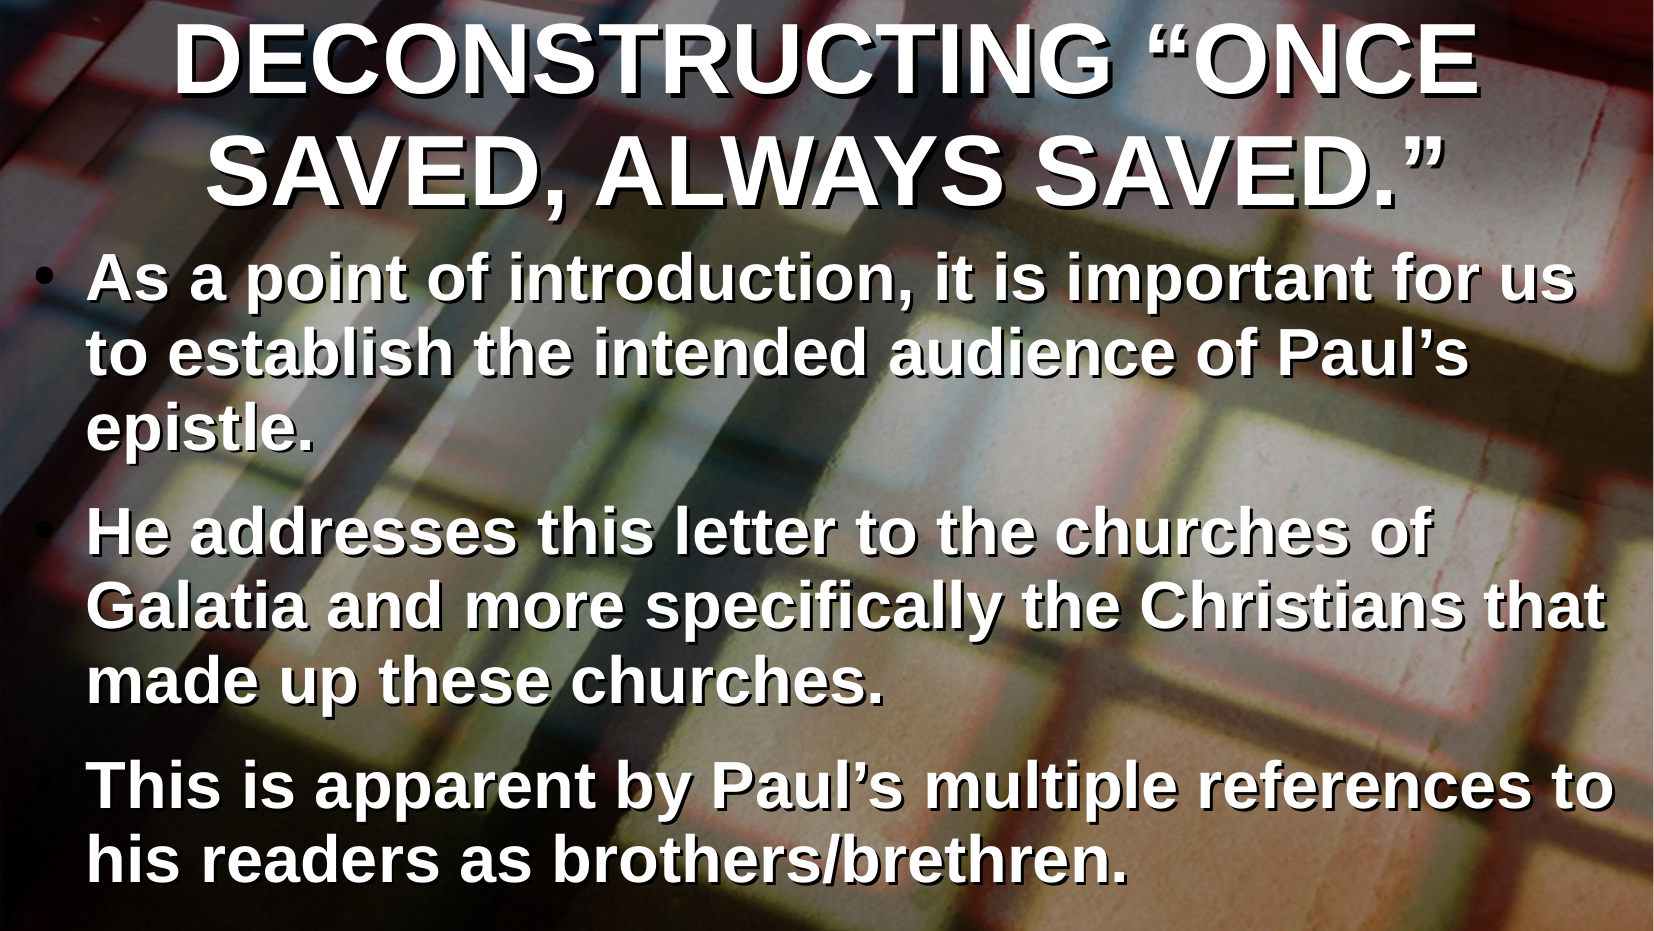

# DECONSTRUCTING “ONCE SAVED, ALWAYS SAVED.”
As a point of introduction, it is important for us to establish the intended audience of Paul’s epistle.
He addresses this letter to the churches of Galatia and more specifically the Christians that made up these churches.
This is apparent by Paul’s multiple references to his readers as brothers/brethren.